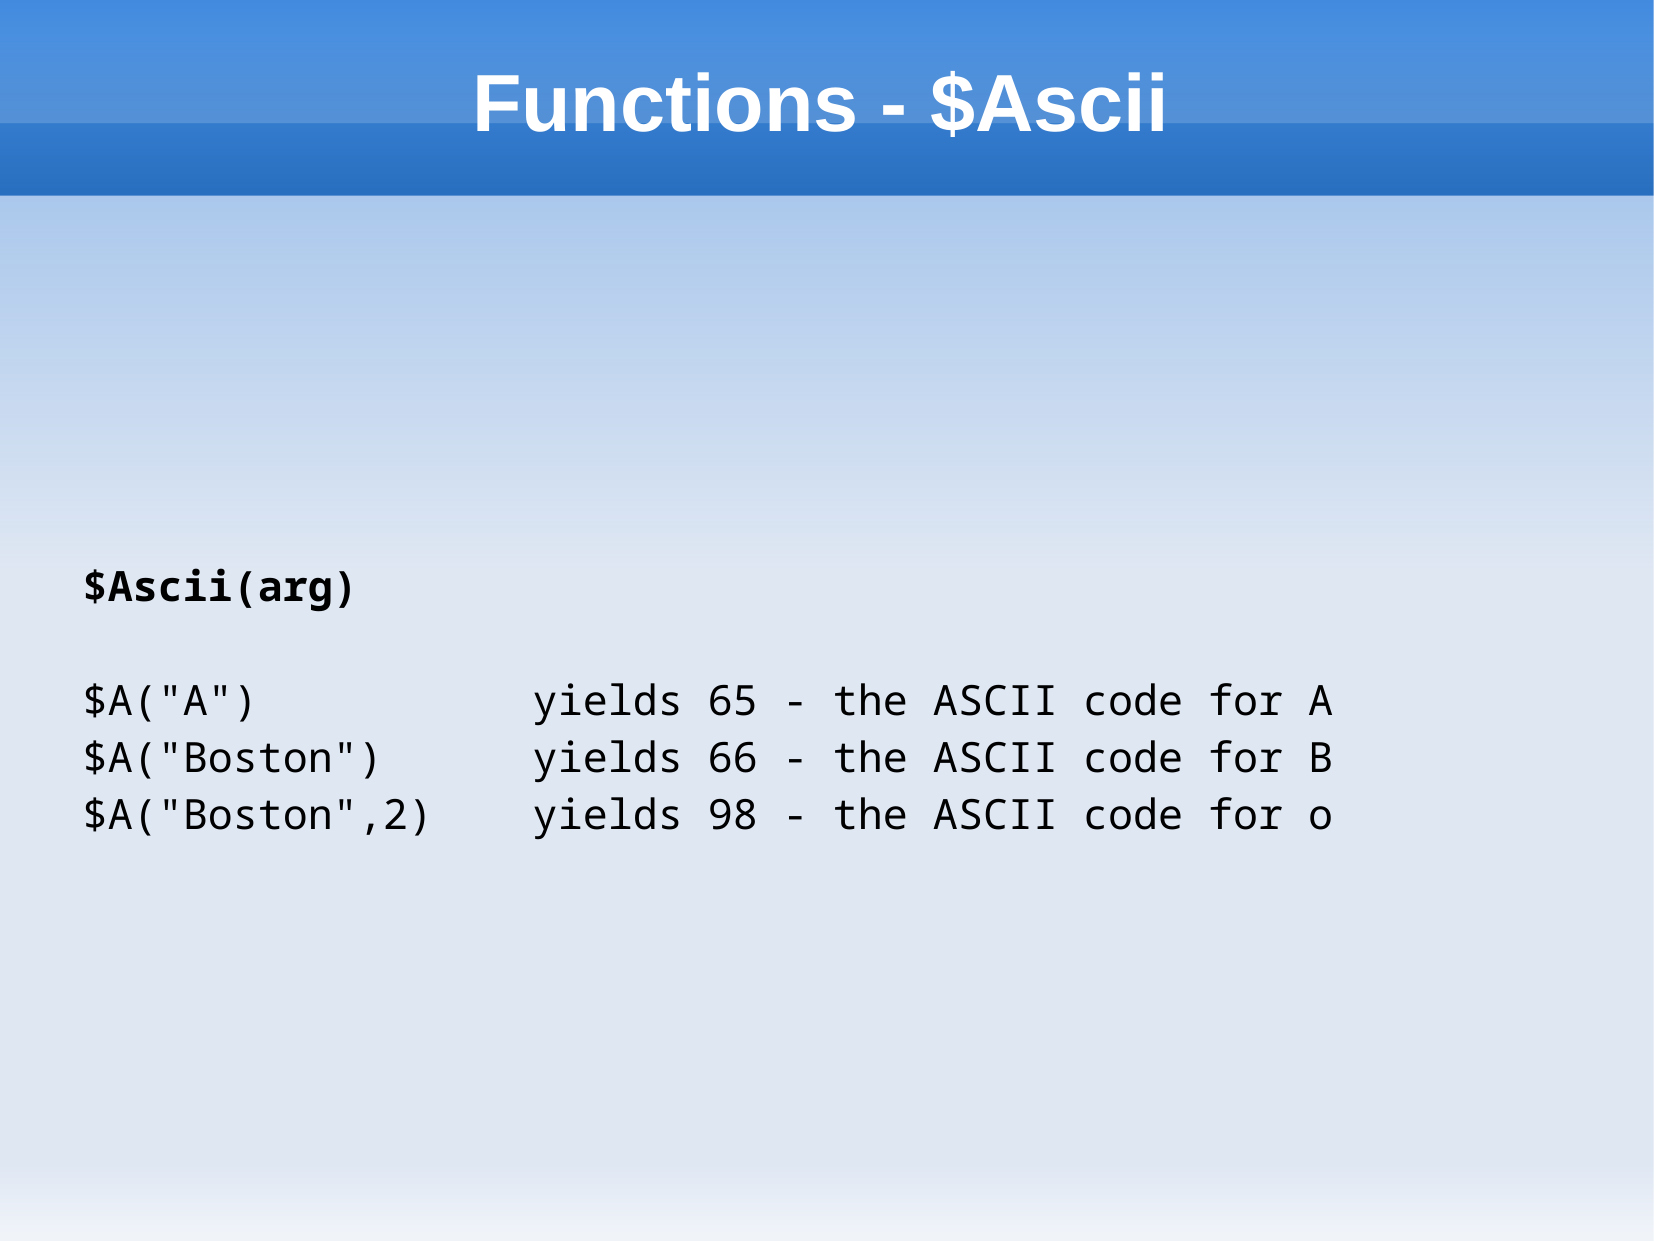

# Functions - $Ascii
$Ascii(arg)
$A("A") 				yields 65 - the ASCII code for A
$A("Boston")		yields 66 - the ASCII code for B
$A("Boston",2)		yields 98 - the ASCII code for o